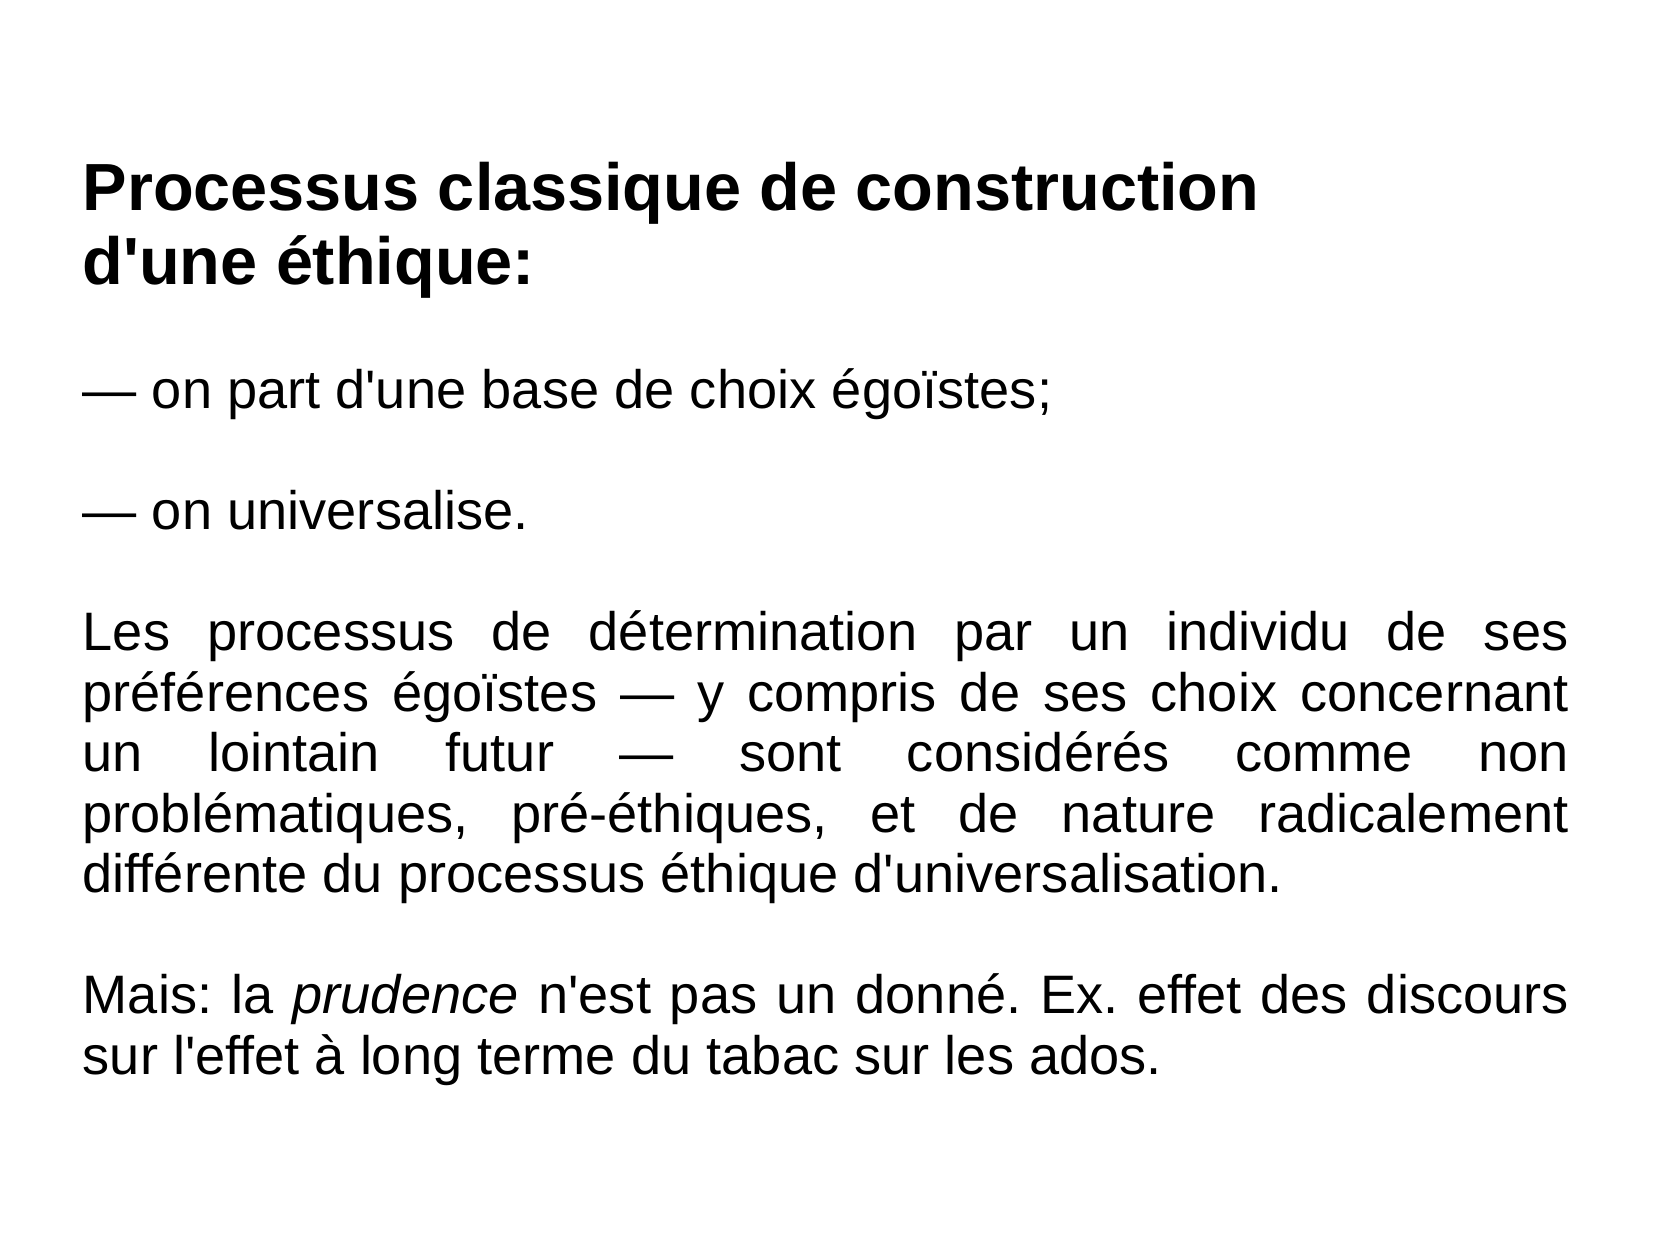

# Processus classique de construction d'une éthique:
— on part d'une base de choix égoïstes;
— on universalise.
Les processus de détermination par un individu de ses préférences égoïstes — y compris de ses choix concernant un lointain futur — sont considérés comme non problématiques, pré-éthiques, et de nature radicalement différente du processus éthique d'universalisation.
Mais: la prudence n'est pas un donné. Ex. effet des discours sur l'effet à long terme du tabac sur les ados.